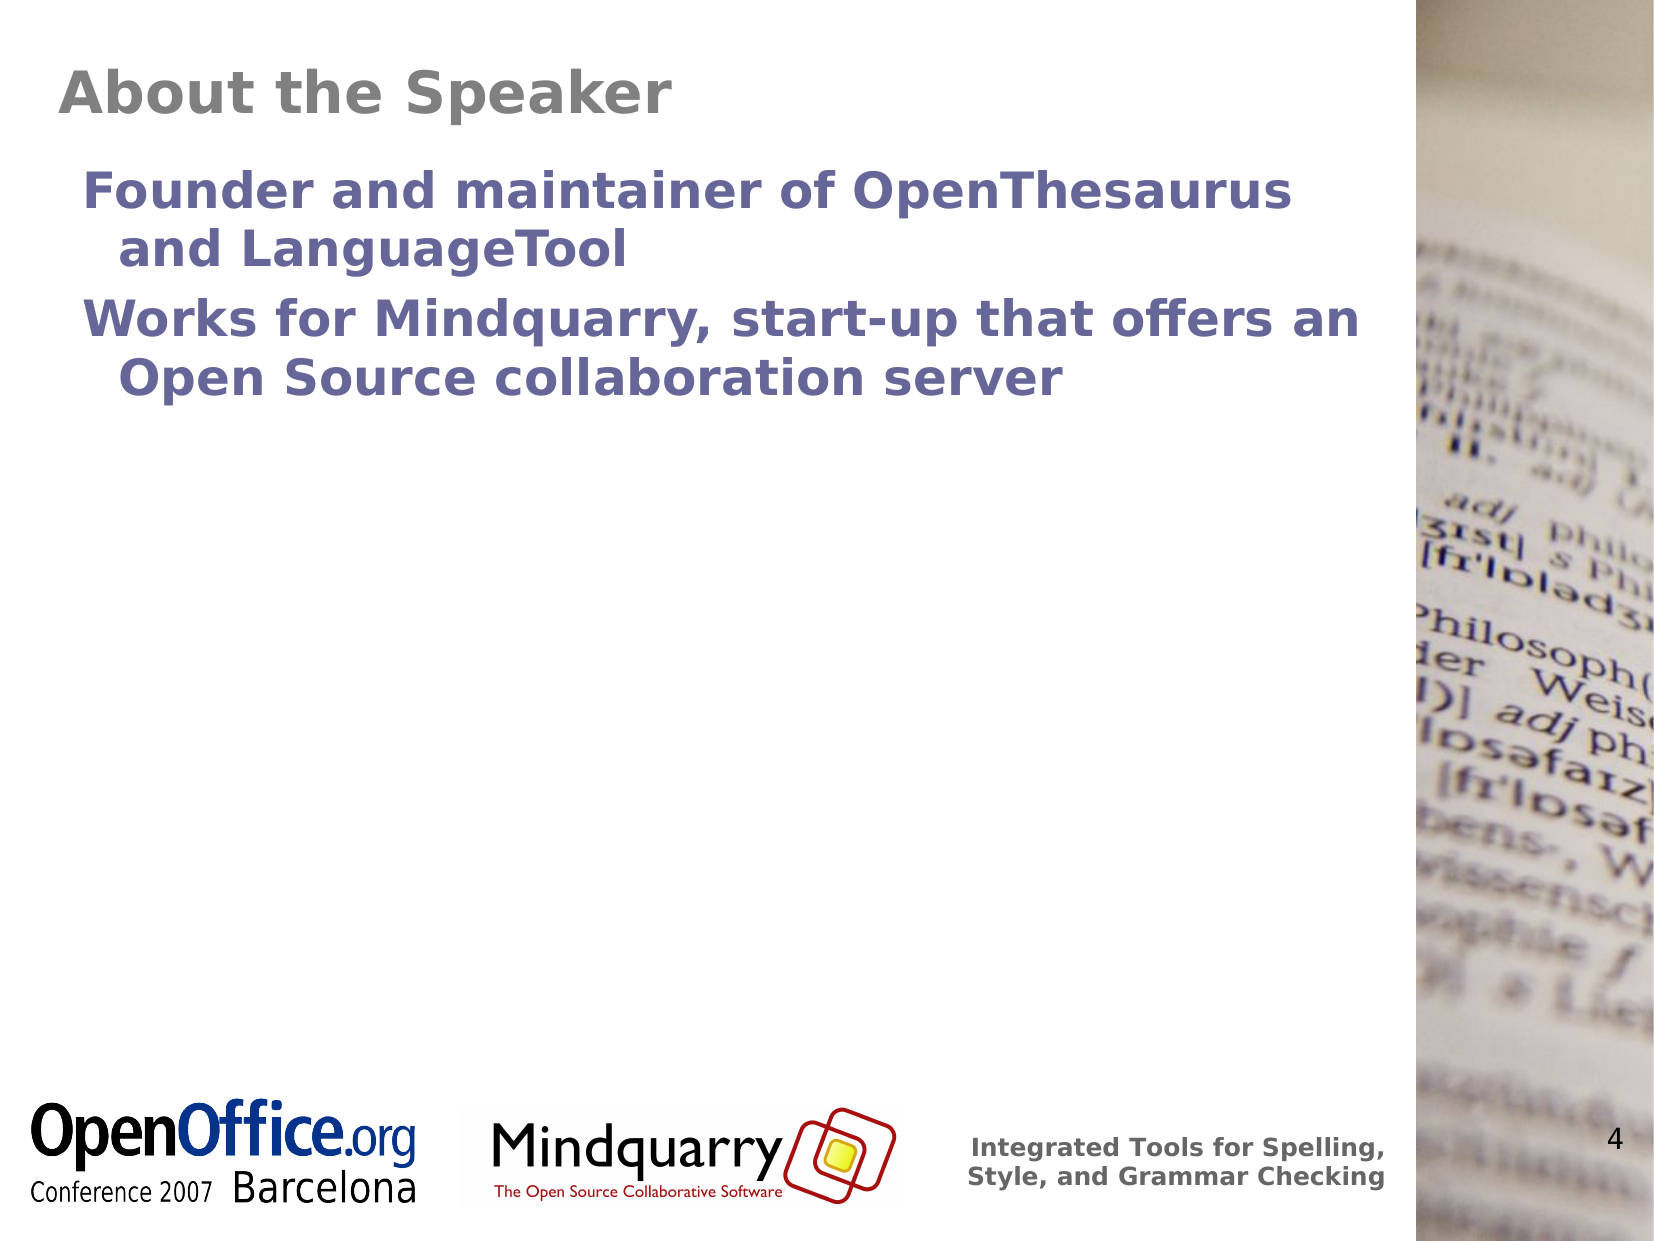

# About the Speaker
Founder and maintainer of OpenThesaurus and LanguageTool
Works for Mindquarry, start-up that offers an Open Source collaboration server
4